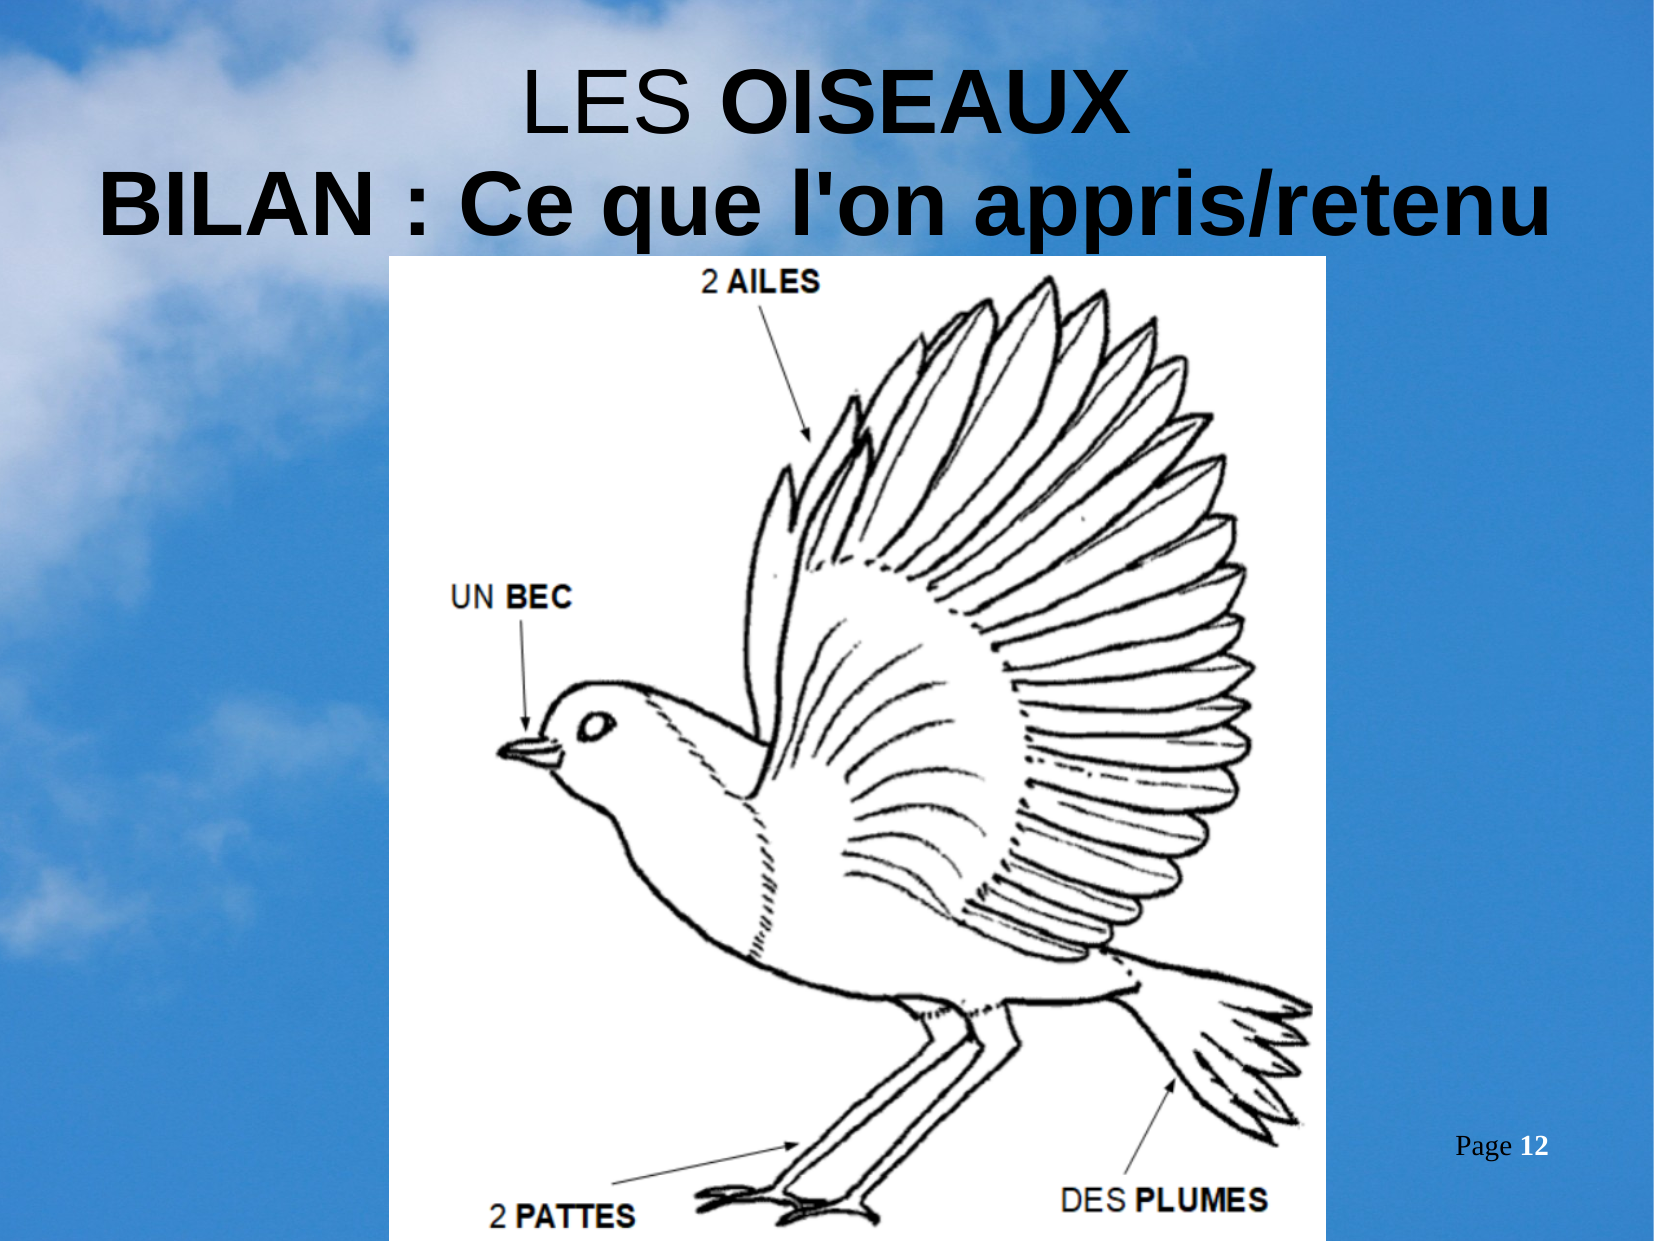

# LES OISEAUX BILAN : Ce que l'on appris/retenu
12